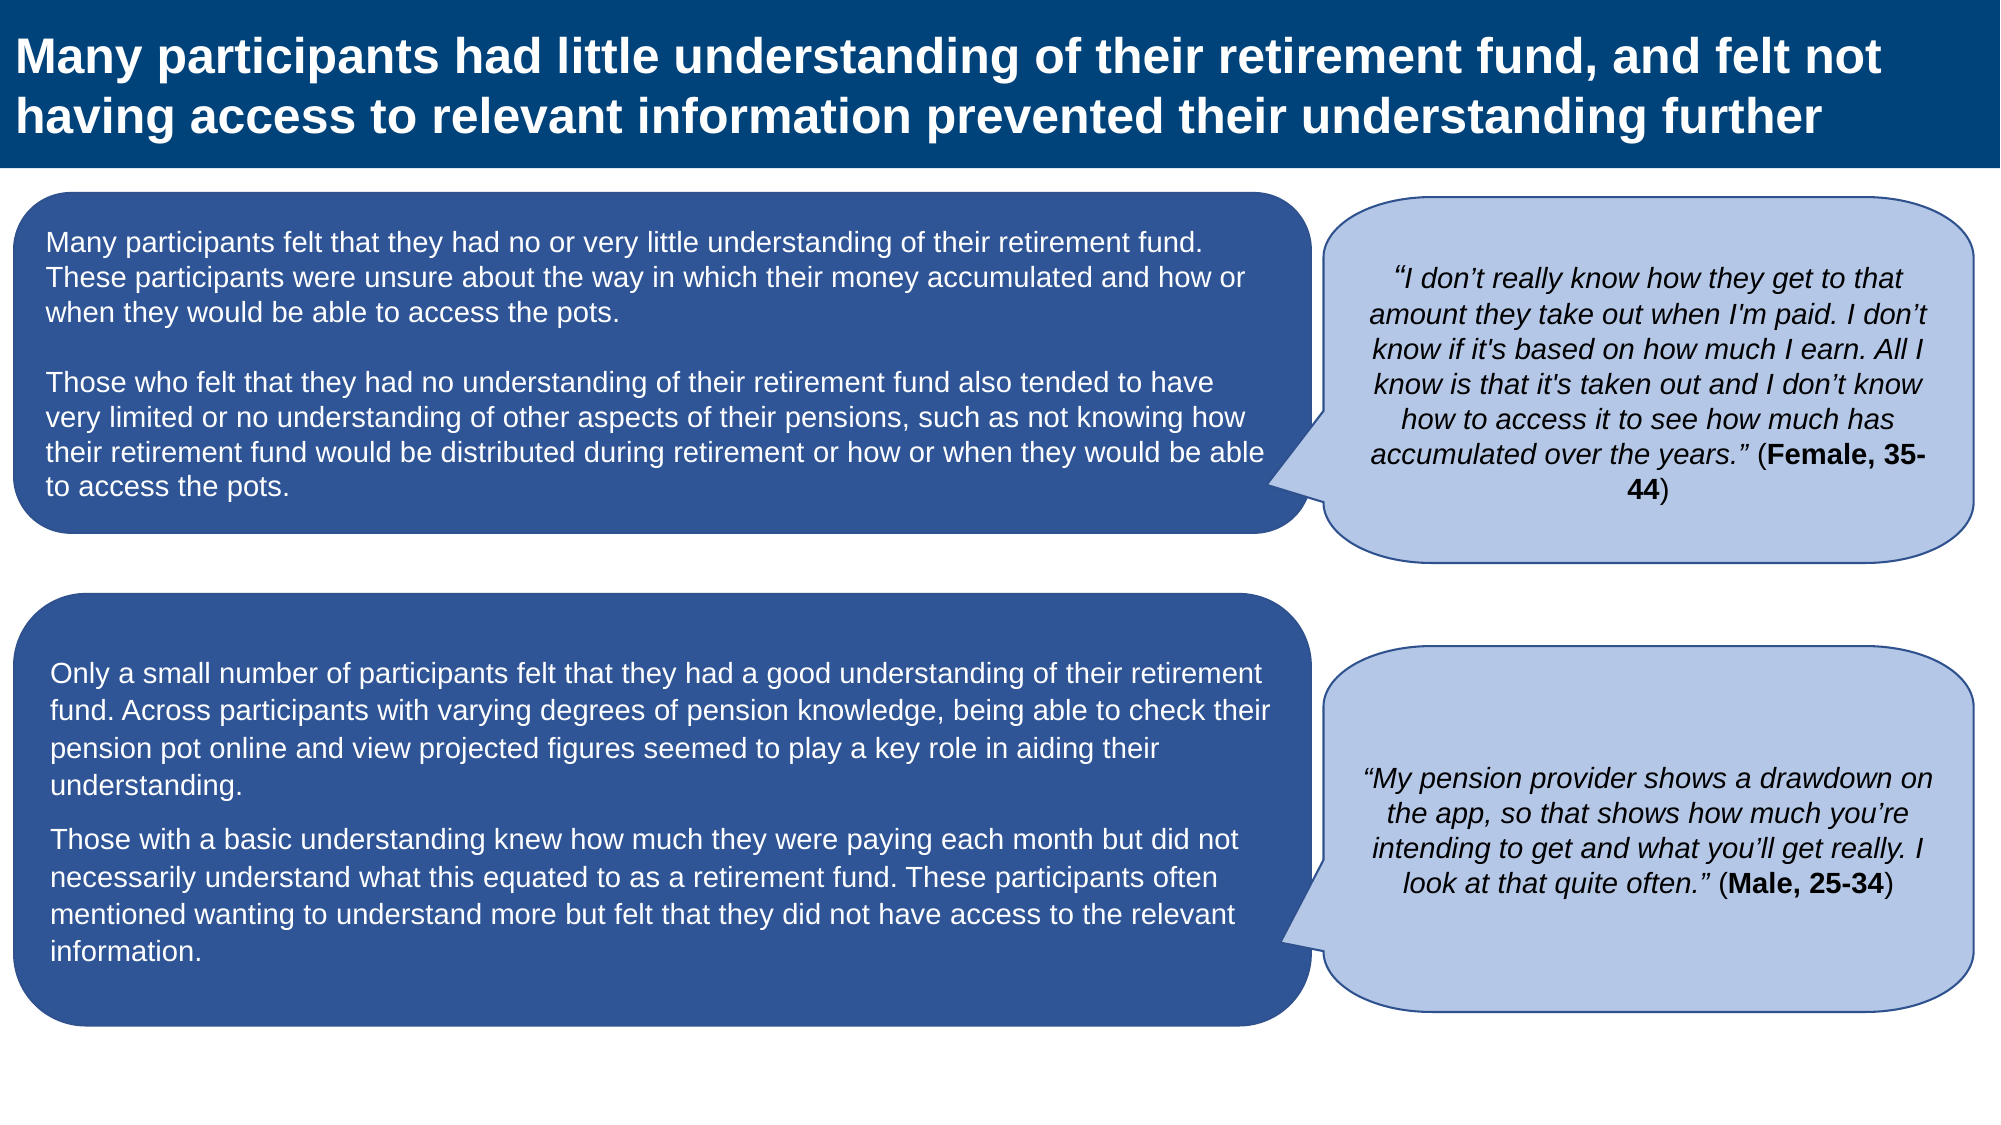

# Many participants had little understanding of their retirement fund, and felt not having access to relevant information prevented their understanding further
Many participants felt that they had no or very little understanding of their retirement fund. These participants were unsure about the way in which their money accumulated and how or when they would be able to access the pots.
Those who felt that they had no understanding of their retirement fund also tended to have very limited or no understanding of other aspects of their pensions, such as not knowing how their retirement fund would be distributed during retirement or how or when they would be able to access the pots.
“I don’t really know how they get to that amount they take out when I'm paid. I don’t know if it's based on how much I earn. All I know is that it's taken out and I don’t know how to access it to see how much has accumulated over the years.” (Female, 35-44)
Only a small number of participants felt that they had a good understanding of their retirement fund. Across participants with varying degrees of pension knowledge, being able to check their pension pot online and view projected figures seemed to play a key role in aiding their understanding.
Those with a basic understanding knew how much they were paying each month but did not necessarily understand what this equated to as a retirement fund. These participants often mentioned wanting to understand more but felt that they did not have access to the relevant information.
“My pension provider shows a drawdown on the app, so that shows how much you’re intending to get and what you’ll get really. I look at that quite often.” (Male, 25-34)